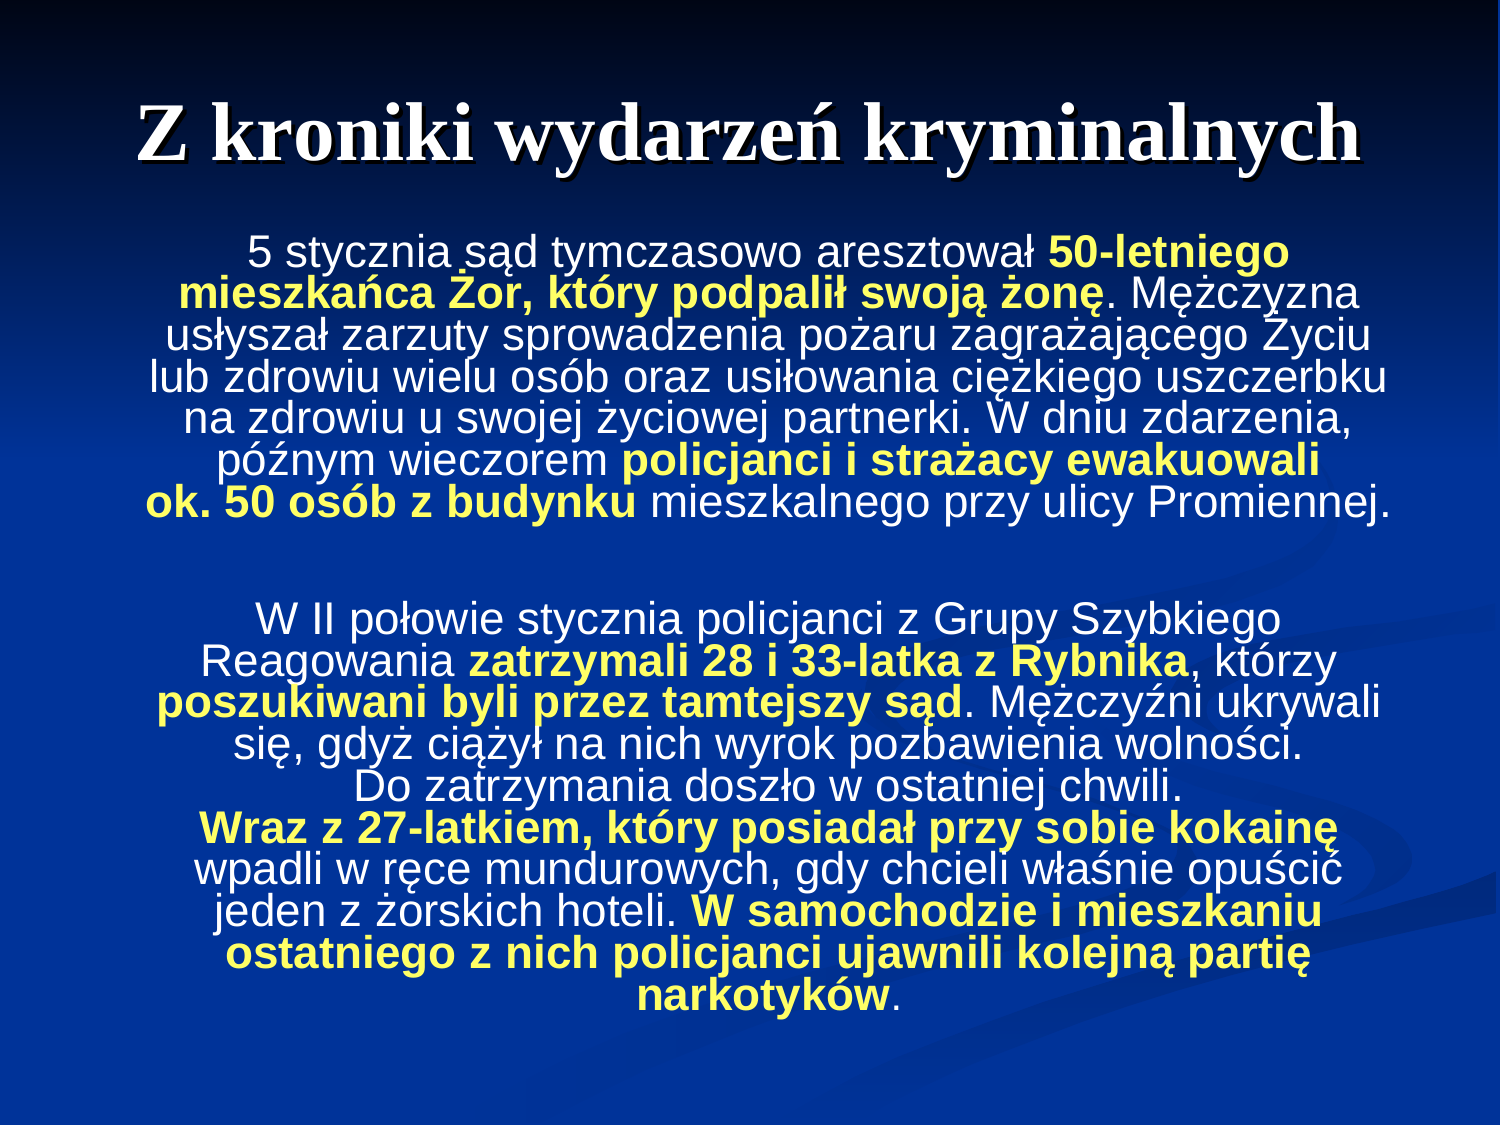

# Z kroniki wydarzeń kryminalnych
5 stycznia sąd tymczasowo aresztował 50-letniego mieszkańca Żor, który podpalił swoją żonę. Mężczyzna usłyszał zarzuty sprowadzenia pożaru zagrażającego Życiu lub zdrowiu wielu osób oraz usiłowania ciężkiego uszczerbku na zdrowiu u swojej życiowej partnerki. W dniu zdarzenia, późnym wieczorem policjanci i strażacy ewakuowali
ok. 50 osób z budynku mieszkalnego przy ulicy Promiennej.
W II połowie stycznia policjanci z Grupy Szybkiego Reagowania zatrzymali 28 i 33-latka z Rybnika, którzy poszukiwani byli przez tamtejszy sąd. Mężczyźni ukrywali się, gdyż ciążył na nich wyrok pozbawienia wolności.
Do zatrzymania doszło w ostatniej chwili.
Wraz z 27-latkiem, który posiadał przy sobie kokainę wpadli w ręce mundurowych, gdy chcieli właśnie opuścić jeden z żorskich hoteli. W samochodzie i mieszkaniu ostatniego z nich policjanci ujawnili kolejną partię narkotyków.